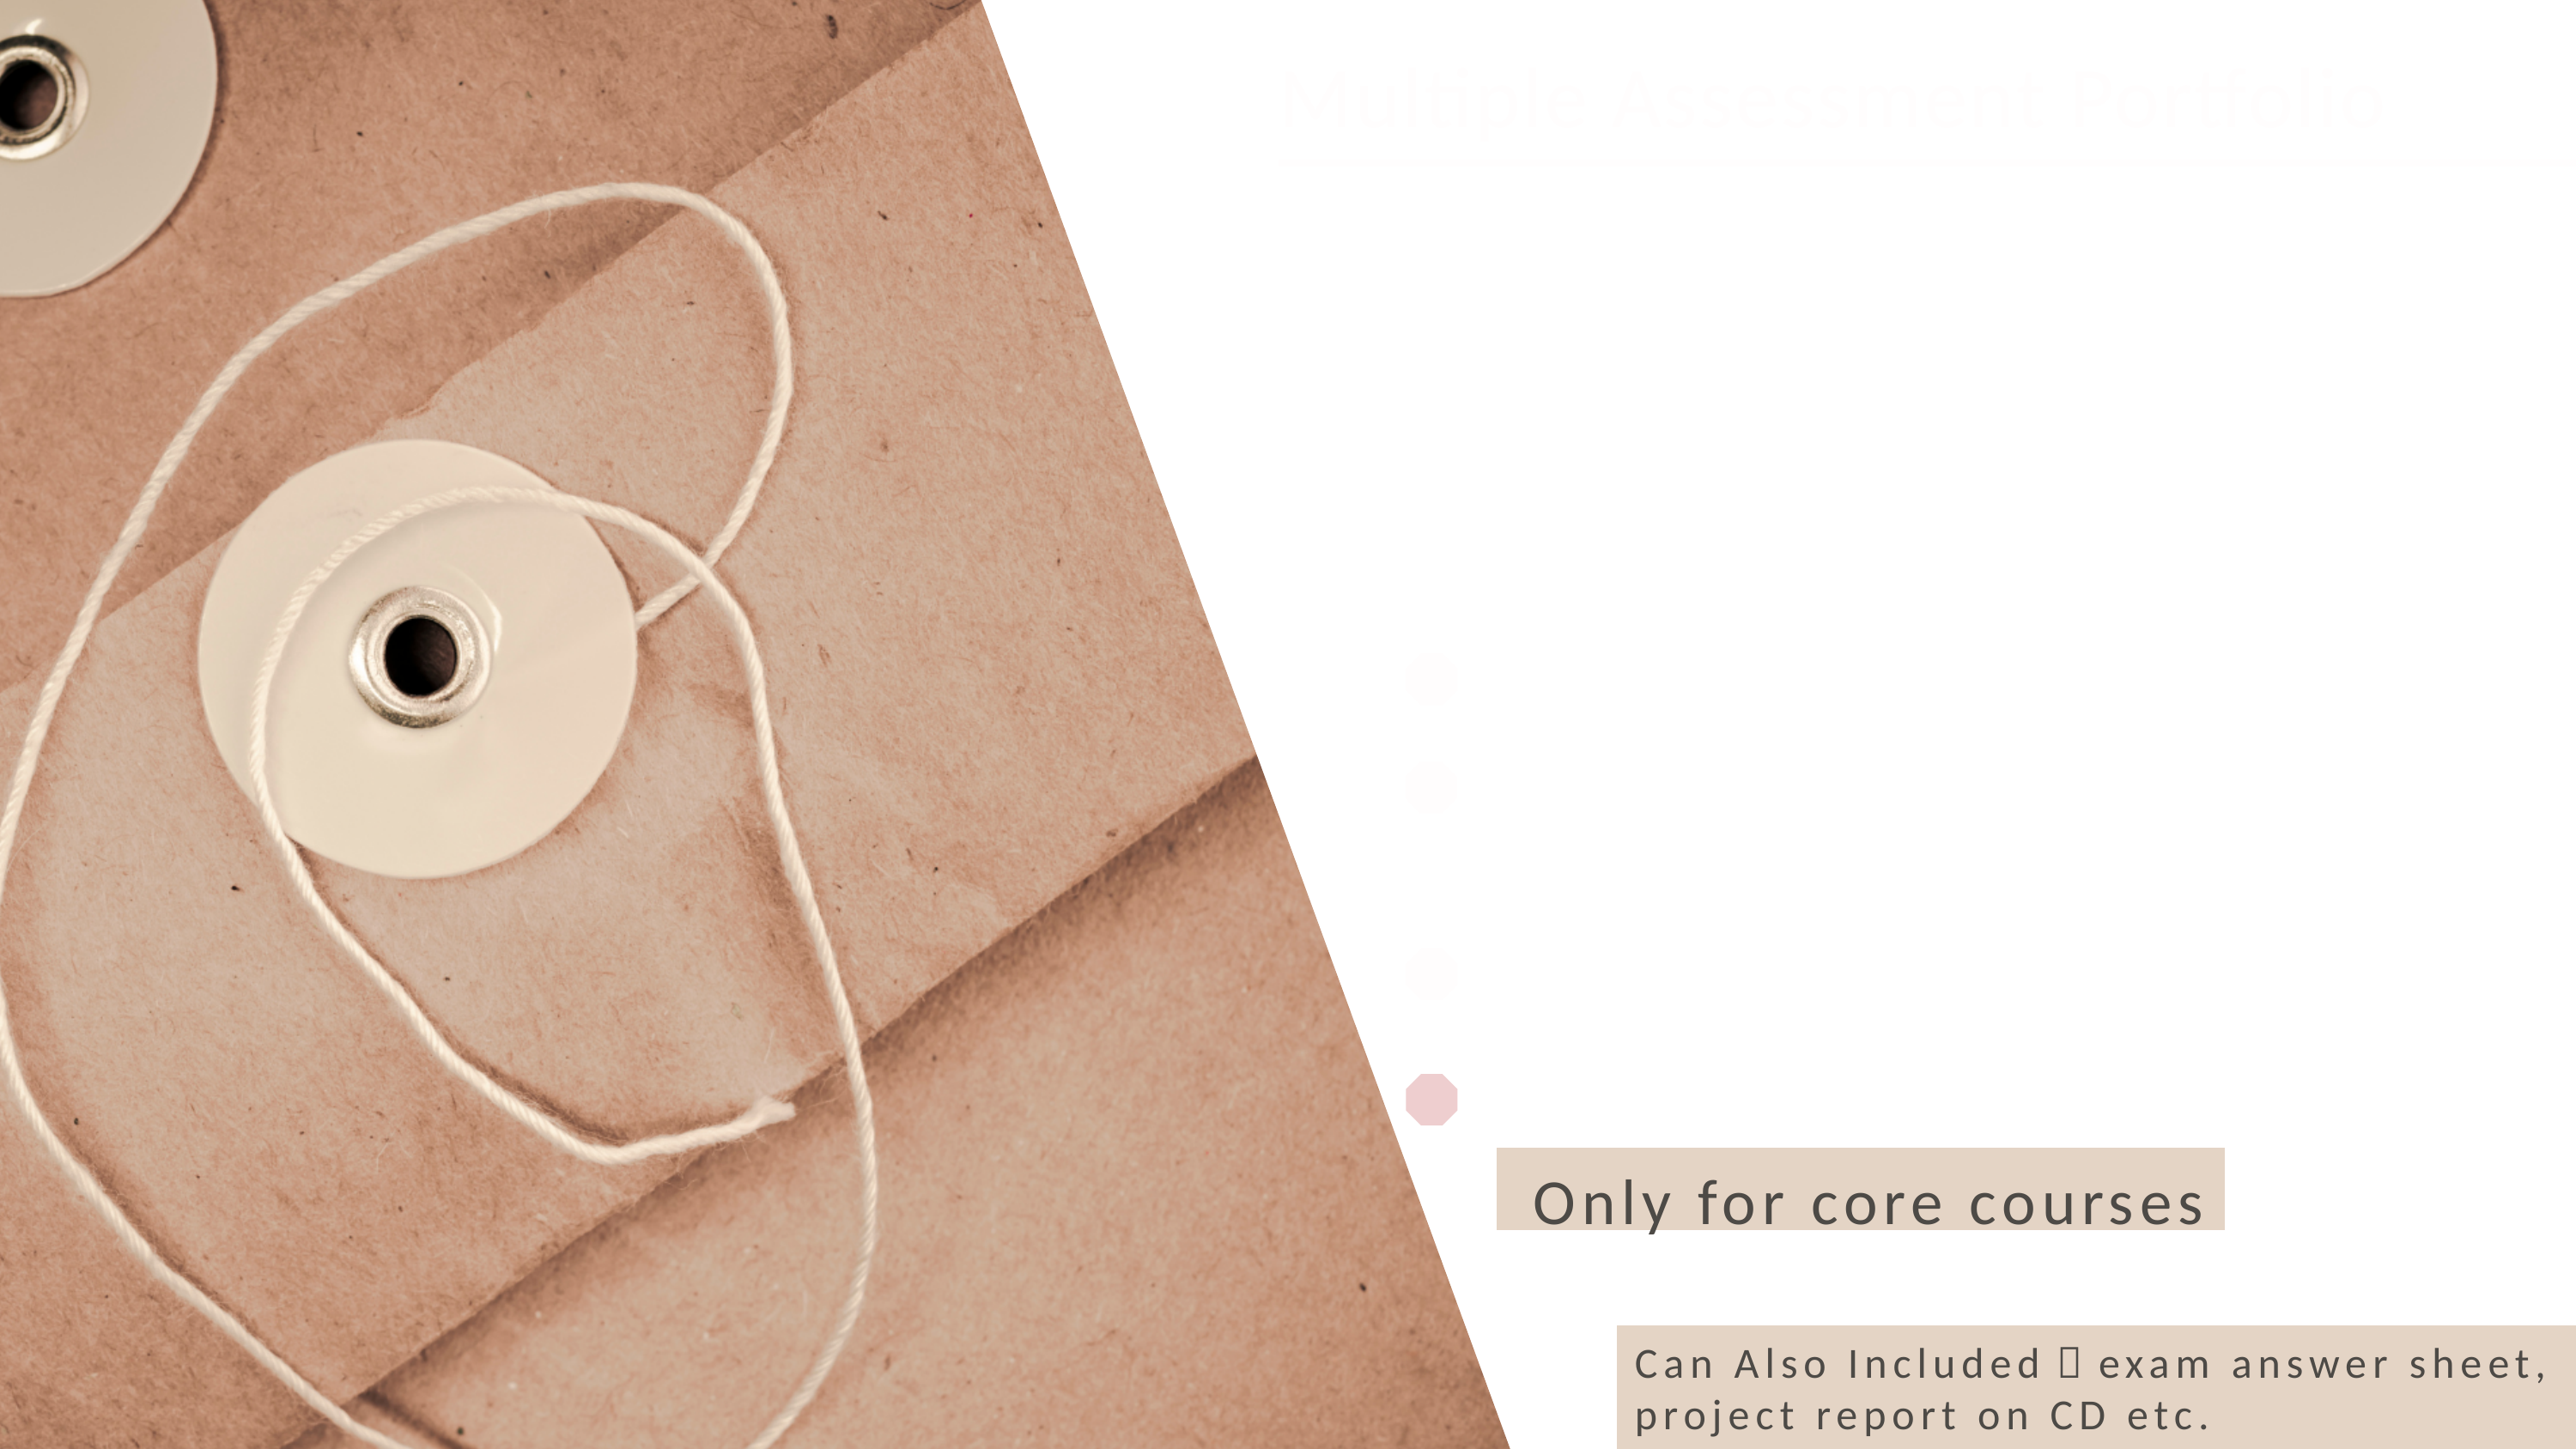

Multiple Assessment Portfolio
Courses that attended the Multiple Assessment should ask the department office for the multiple assessment portfolio or print it down from the platform.
Course Syllabus
Detailed Worksheet on Final Grades
Summary Report
Closing the Loop Report
Only for core courses
Can Also Included：exam answer sheet, project report on CD etc.